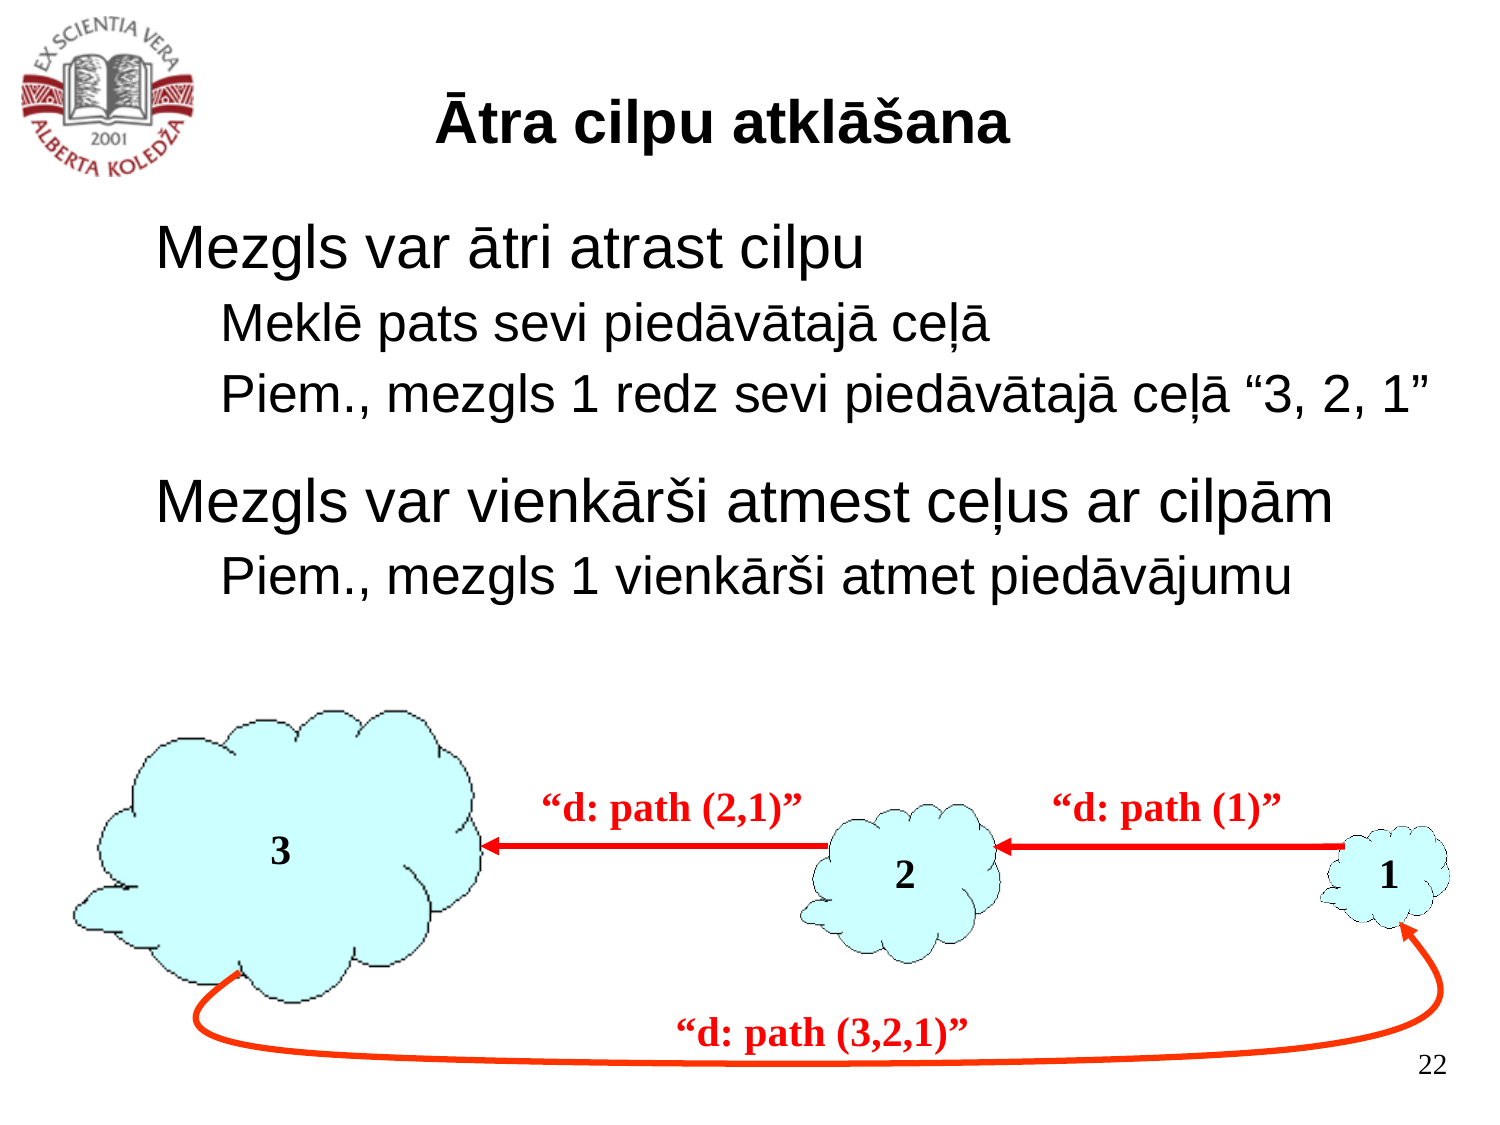

# Ātra cilpu atklāšana
Mezgls var ātri atrast cilpu
Meklē pats sevi piedāvātajā ceļā
Piem., mezgls 1 redz sevi piedāvātajā ceļā “3, 2, 1”
Mezgls var vienkārši atmest ceļus ar cilpām
Piem., mezgls 1 vienkārši atmet piedāvājumu
“d: path (2,1)”
“d: path (1)”
2
3
1
“d: path (3,2,1)”